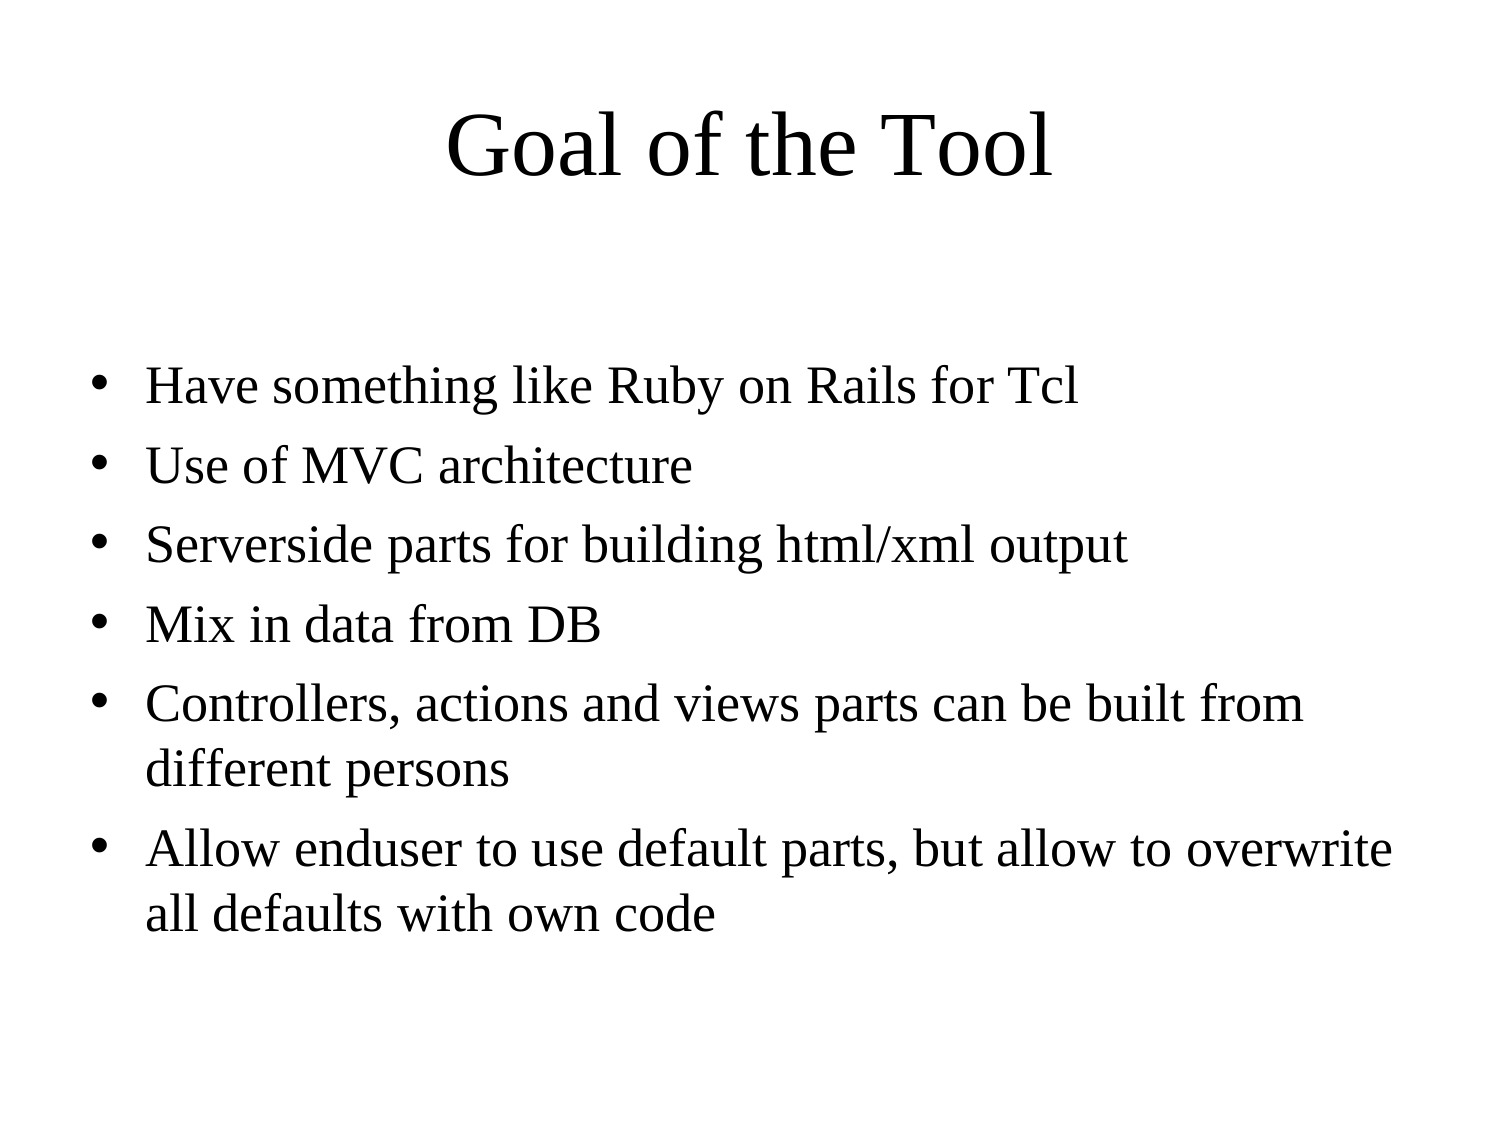

Goal of the Tool
Have something like Ruby on Rails for Tcl
Use of MVC architecture
Serverside parts for building html/xml output
Mix in data from DB
Controllers, actions and views parts can be built from different persons
Allow enduser to use default parts, but allow to overwrite all defaults with own code